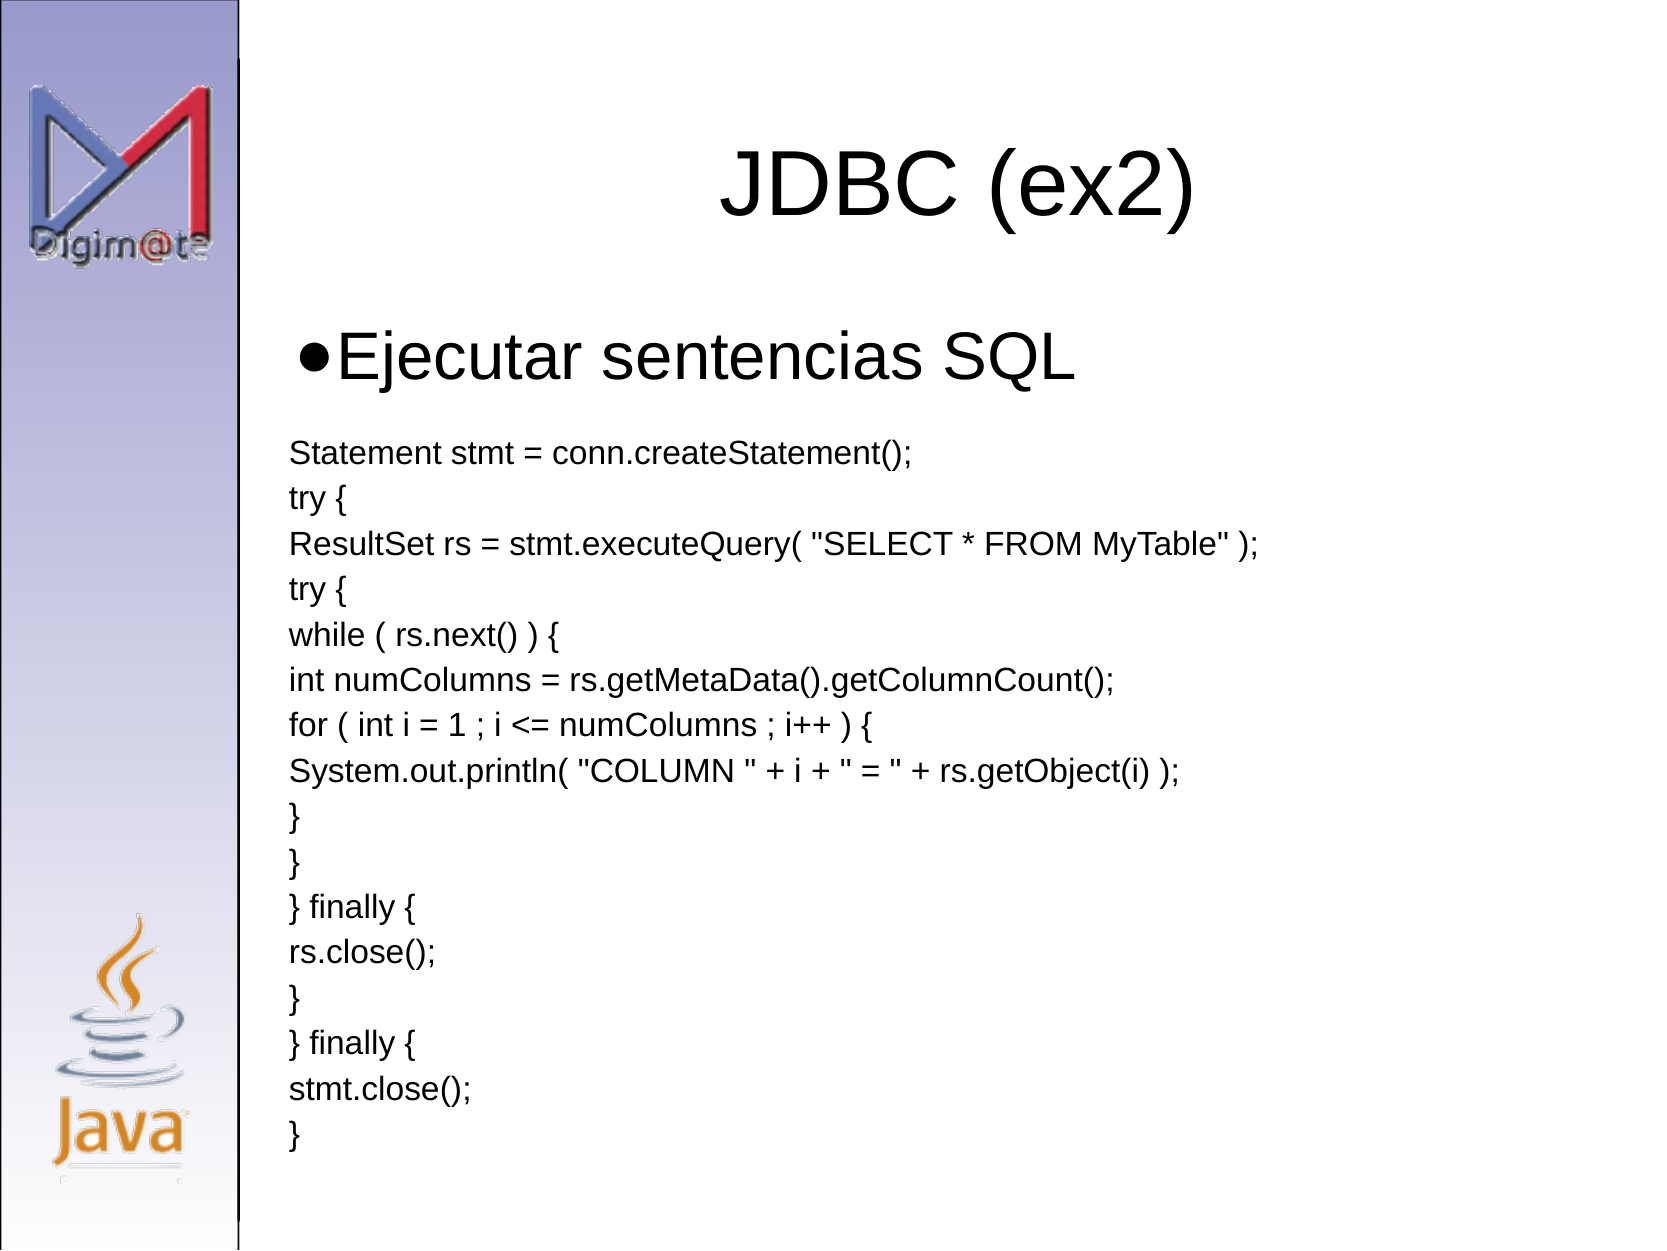

# JDBC (ex2)
Ejecutar sentencias SQL
Statement stmt = conn.createStatement();
try {
ResultSet rs = stmt.executeQuery( "SELECT * FROM MyTable" );
try {
while ( rs.next() ) {
int numColumns = rs.getMetaData().getColumnCount();
for ( int i = 1 ; i <= numColumns ; i++ ) {
System.out.println( "COLUMN " + i + " = " + rs.getObject(i) );
}
}
} finally {
rs.close();
}
} finally {
stmt.close();
}